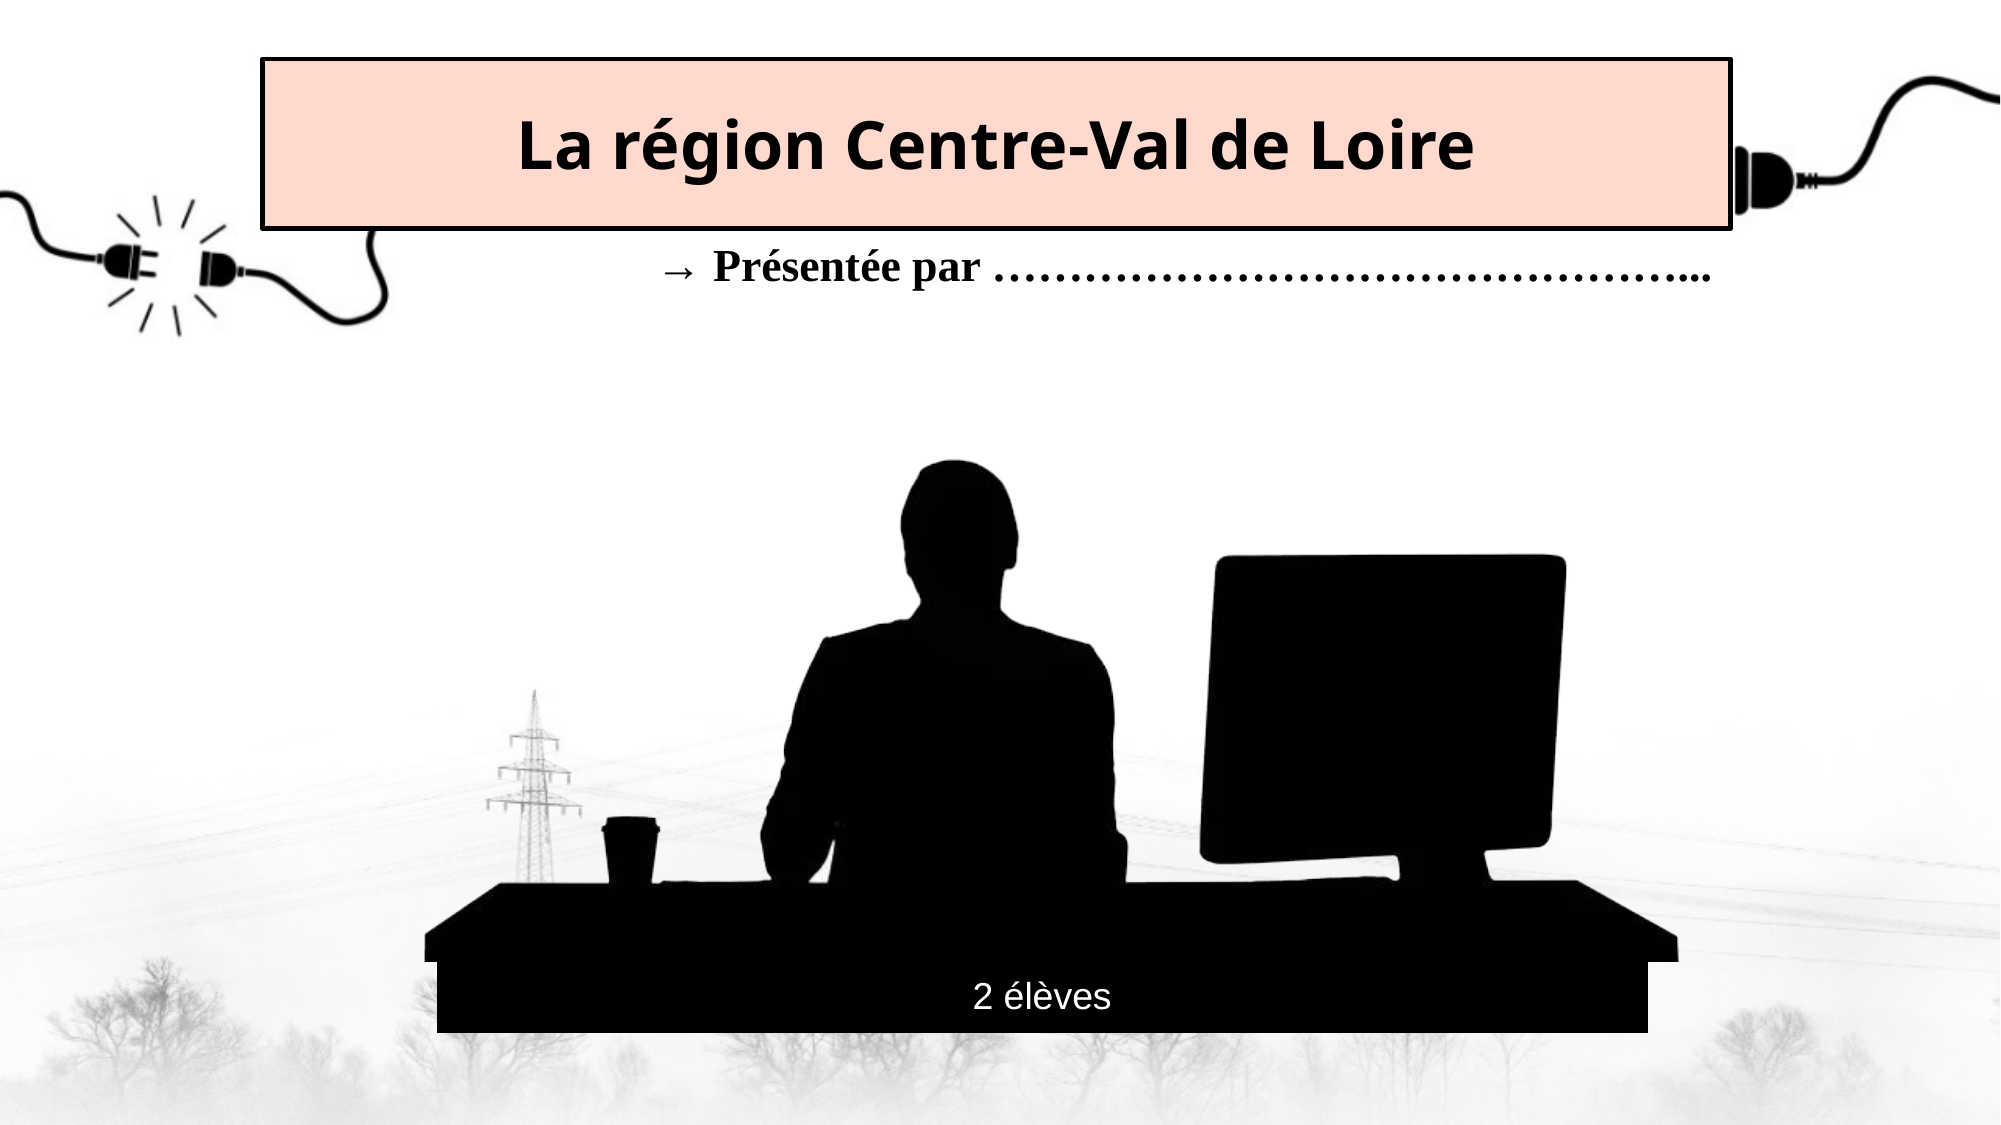

La région Centre-Val de Loire
→ Présentée par ………………………………………...
2 élèves